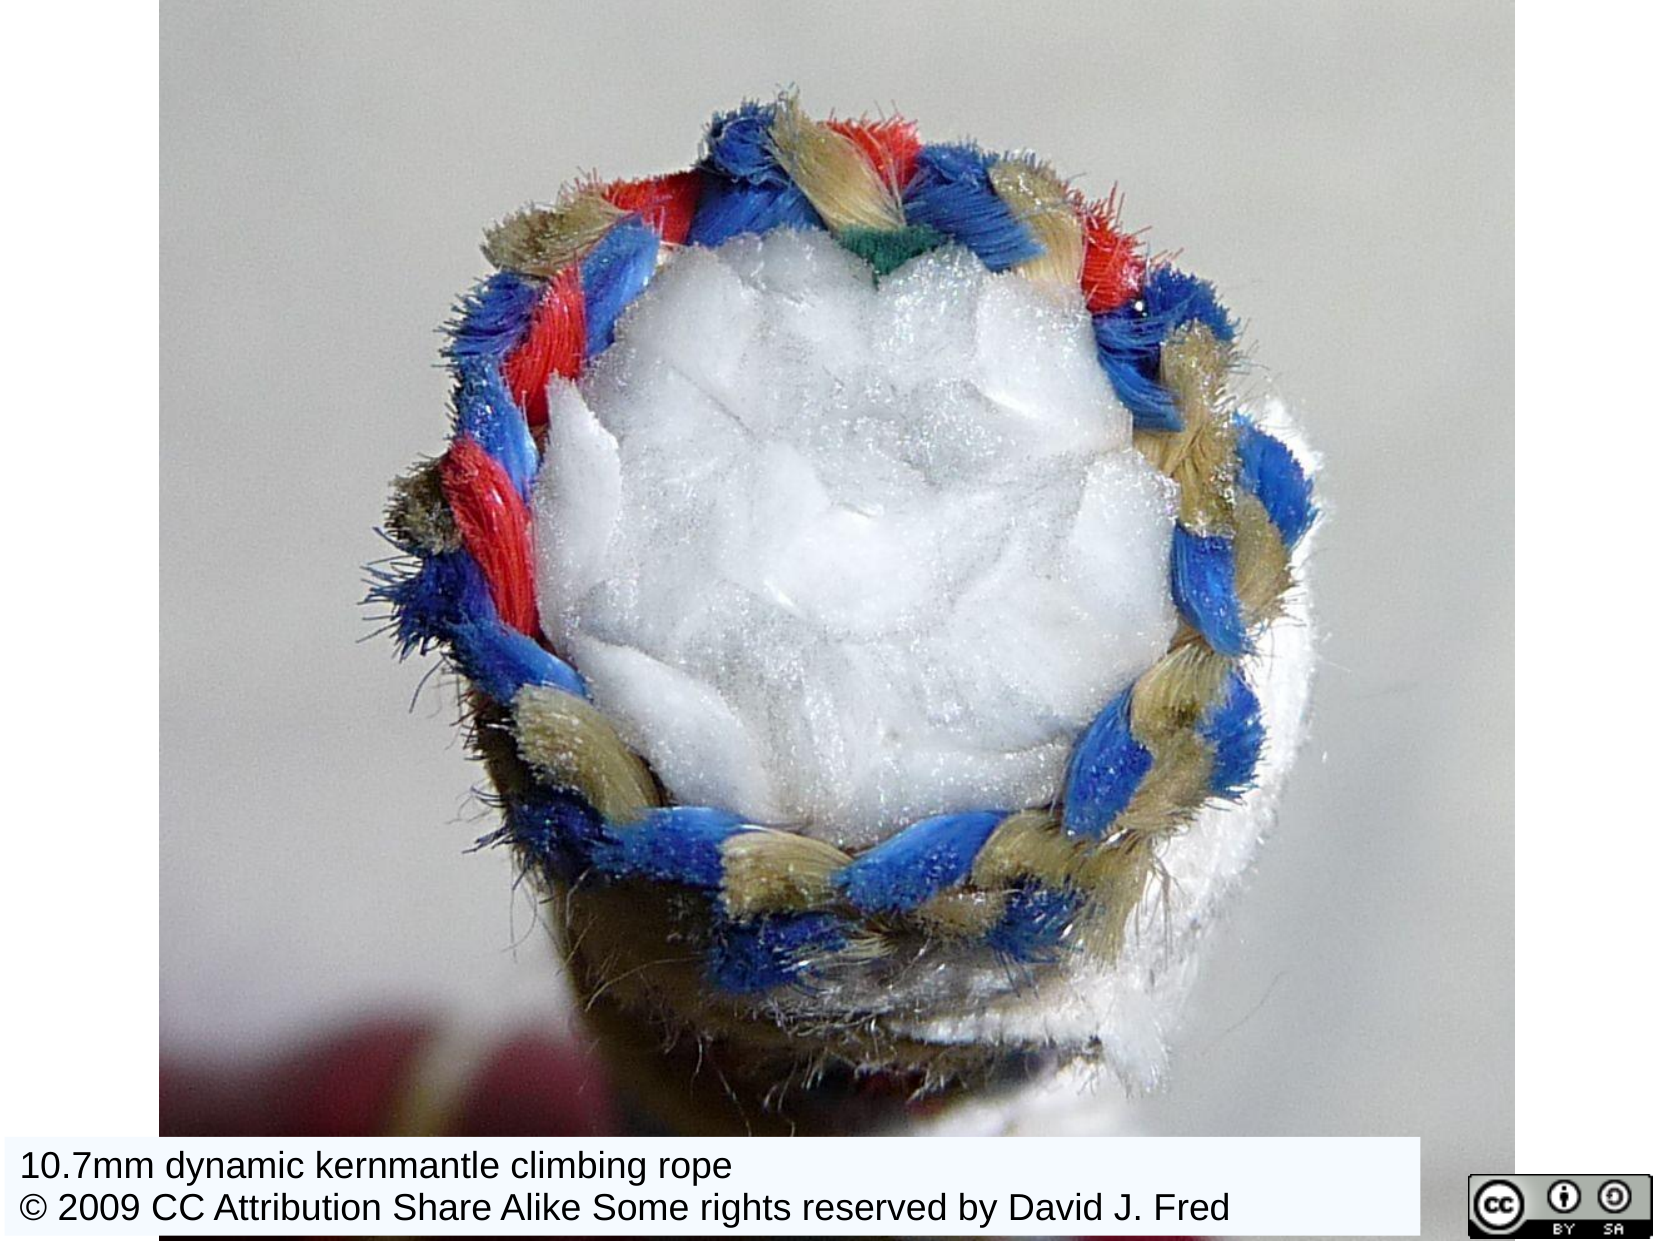

10.7mm dynamic kernmantle climbing rope
© 2009 CC Attribution Share Alike Some rights reserved by David J. Fred